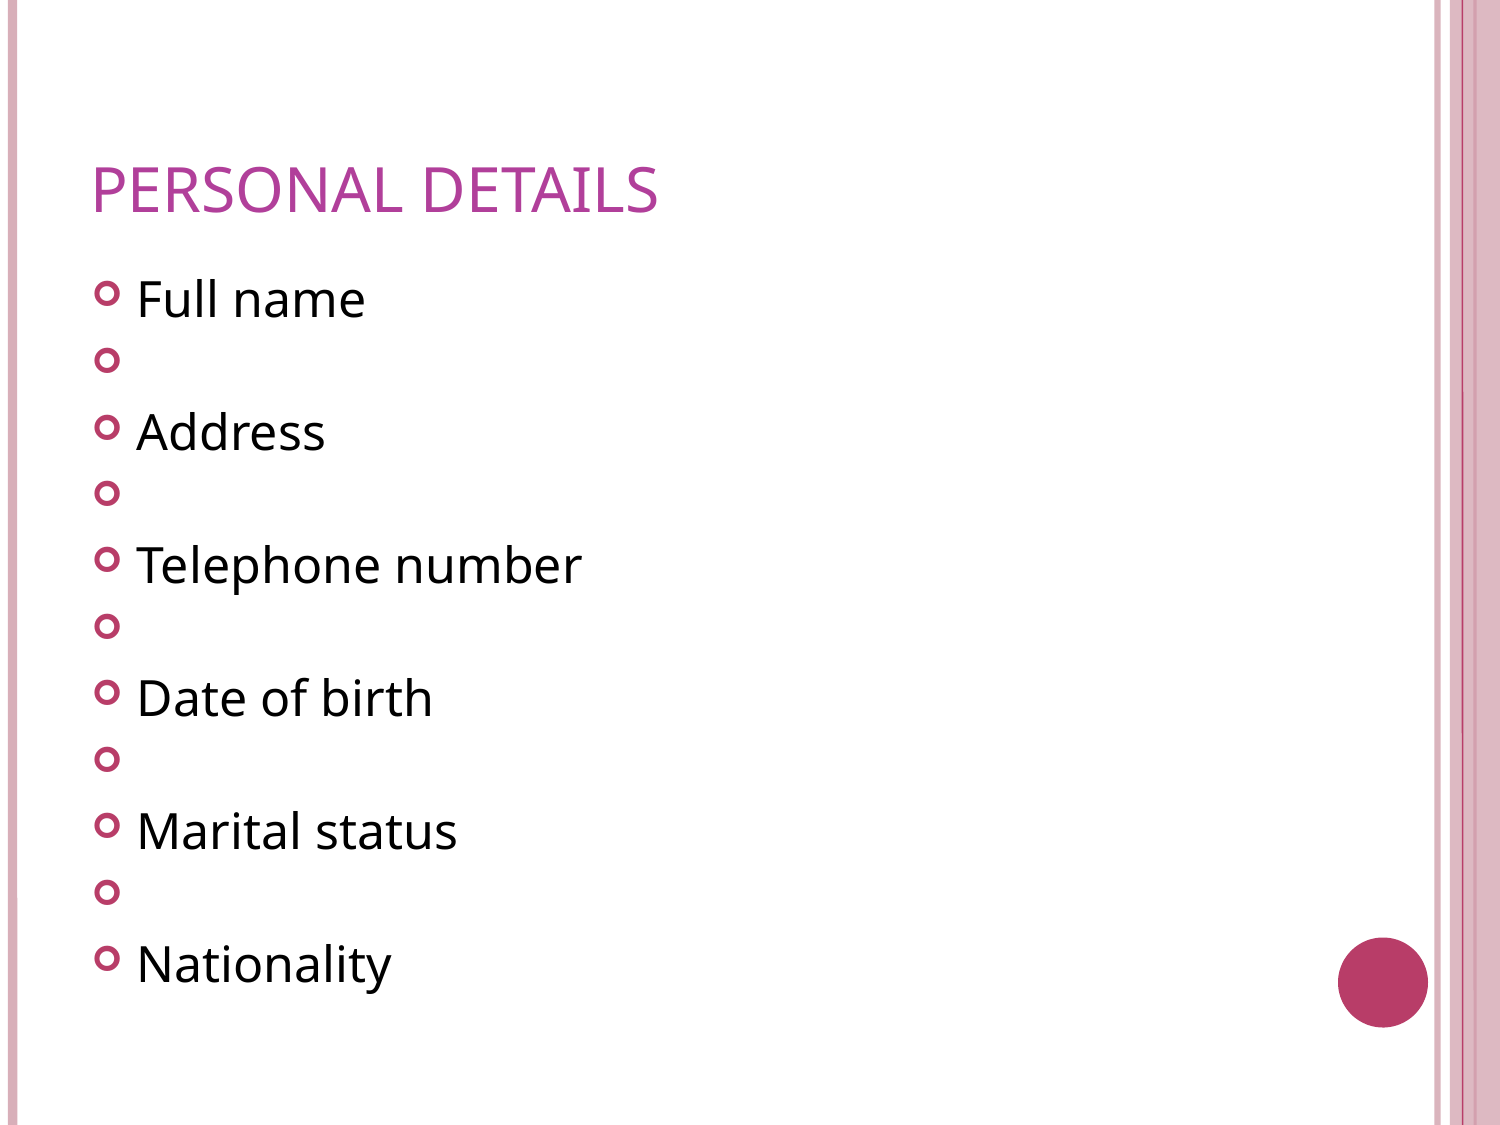

# Personal details
Full name
Address
Telephone number
Date of birth
Marital status
Nationality